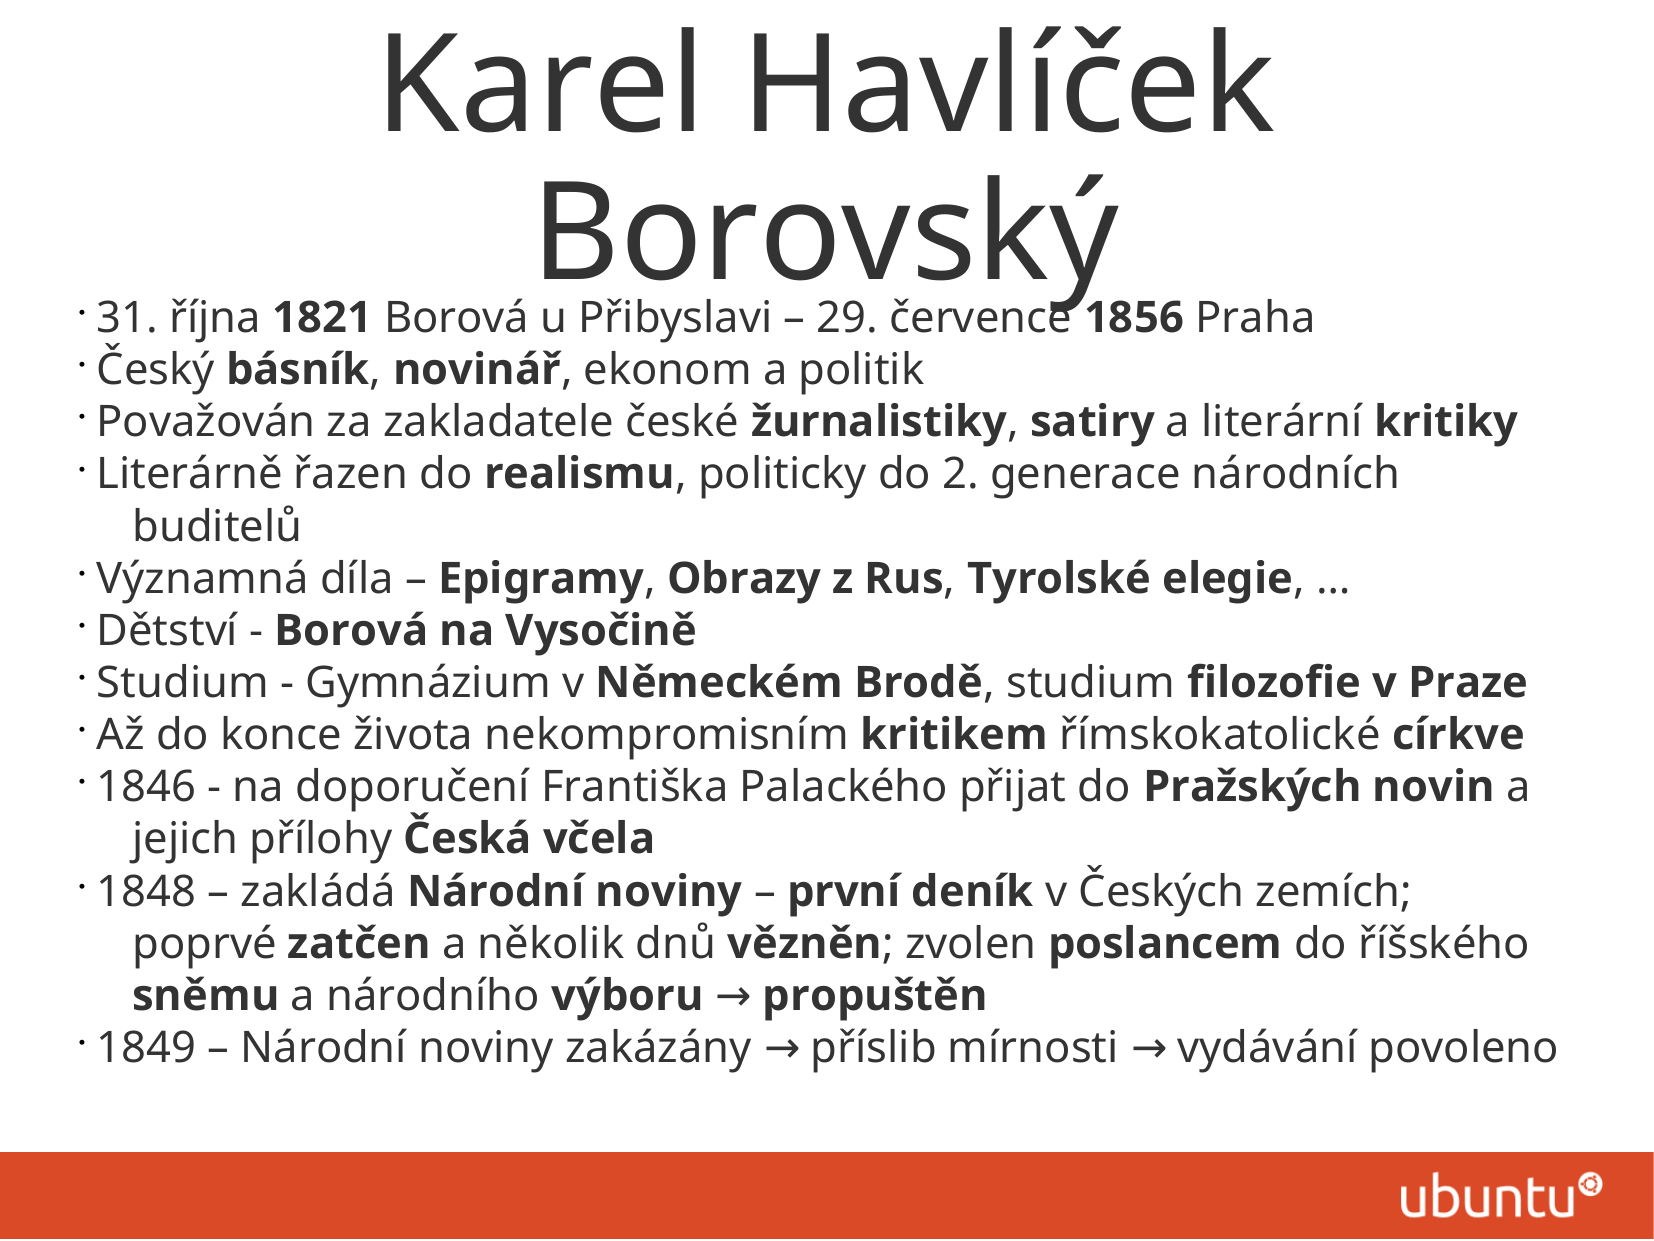

# Karel Havlíček Borovský
 31. října 1821 Borová u Přibyslavi – 29. července 1856 Praha
 Český básník, novinář, ekonom a politik
 Považován za zakladatele české žurnalistiky, satiry a literární kritiky
 Literárně řazen do realismu, politicky do 2. generace národních buditelů
 Významná díla – Epigramy, Obrazy z Rus, Tyrolské elegie, …
 Dětství - Borová na Vysočině
 Studium - Gymnázium v Německém Brodě, studium filozofie v Praze
 Až do konce života nekompromisním kritikem římskokatolické církve
 1846 - na doporučení Františka Palackého přijat do Pražských novin a jejich přílohy Česká včela
 1848 – zakládá Národní noviny – první deník v Českých zemích;
poprvé zatčen a několik dnů vězněn; zvolen poslancem do říšského sněmu a národního výboru → propuštěn
 1849 – Národní noviny zakázány → příslib mírnosti → vydávání povoleno